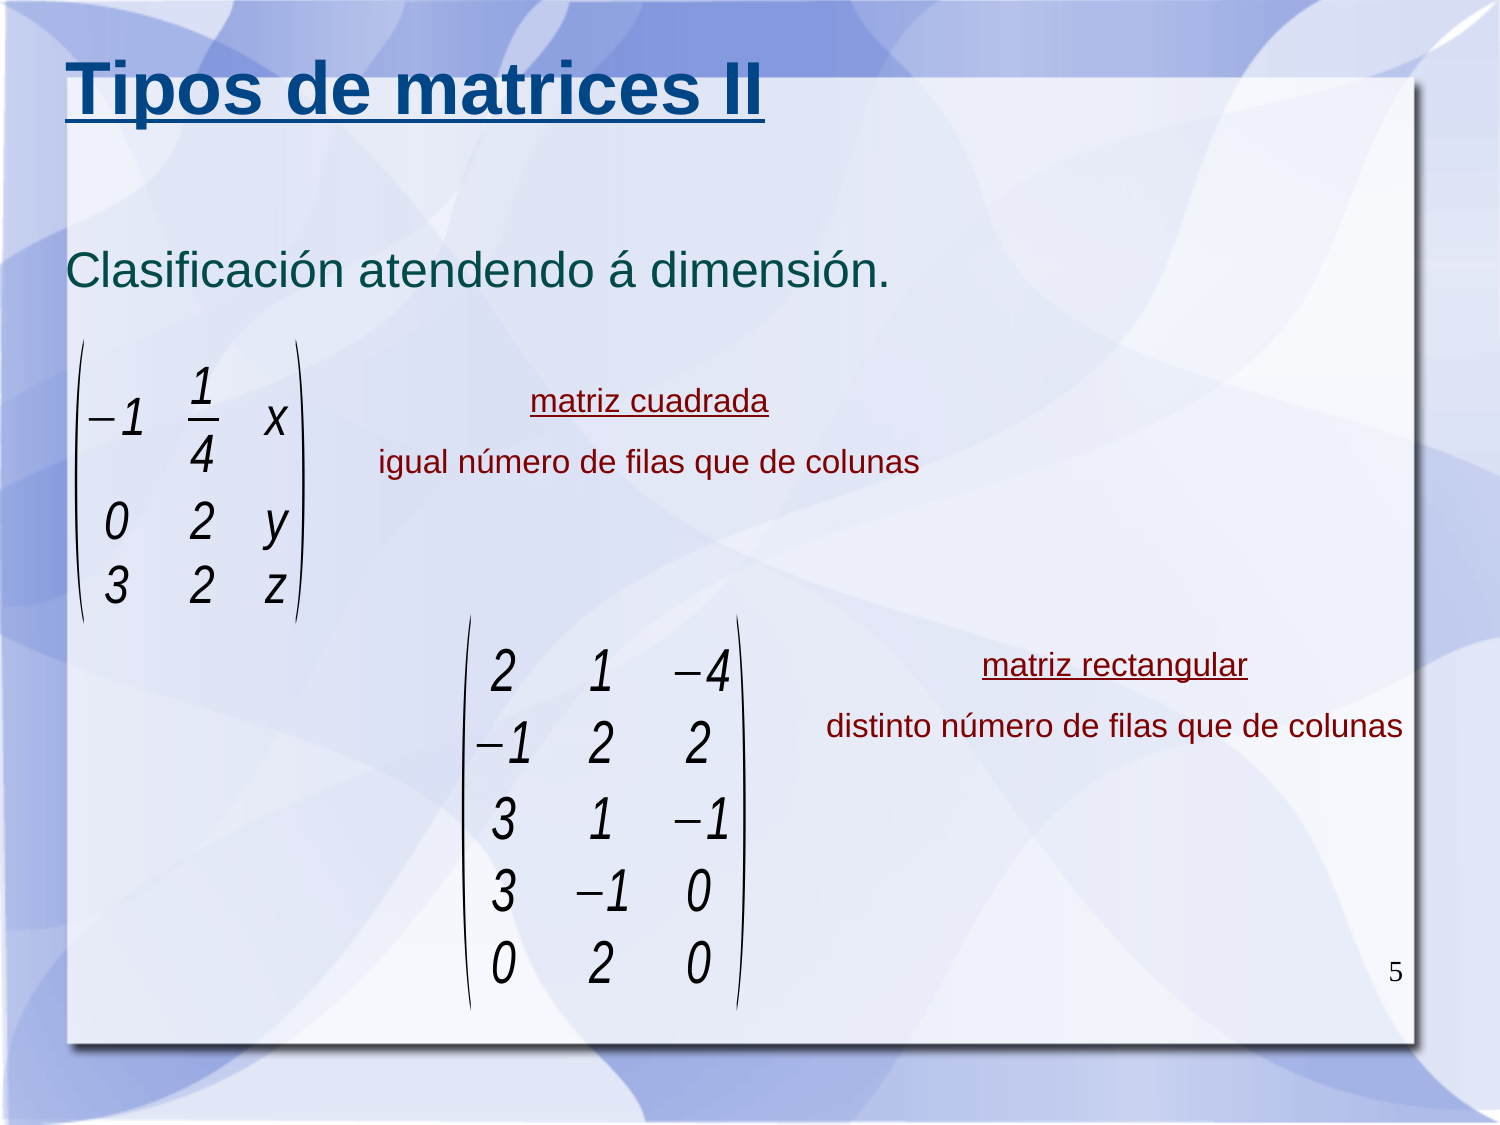

# Tipos de matrices II
Clasificación atendendo á dimensión.
matriz cuadrada
igual número de filas que de colunas
matriz rectangular
distinto número de filas que de colunas
5